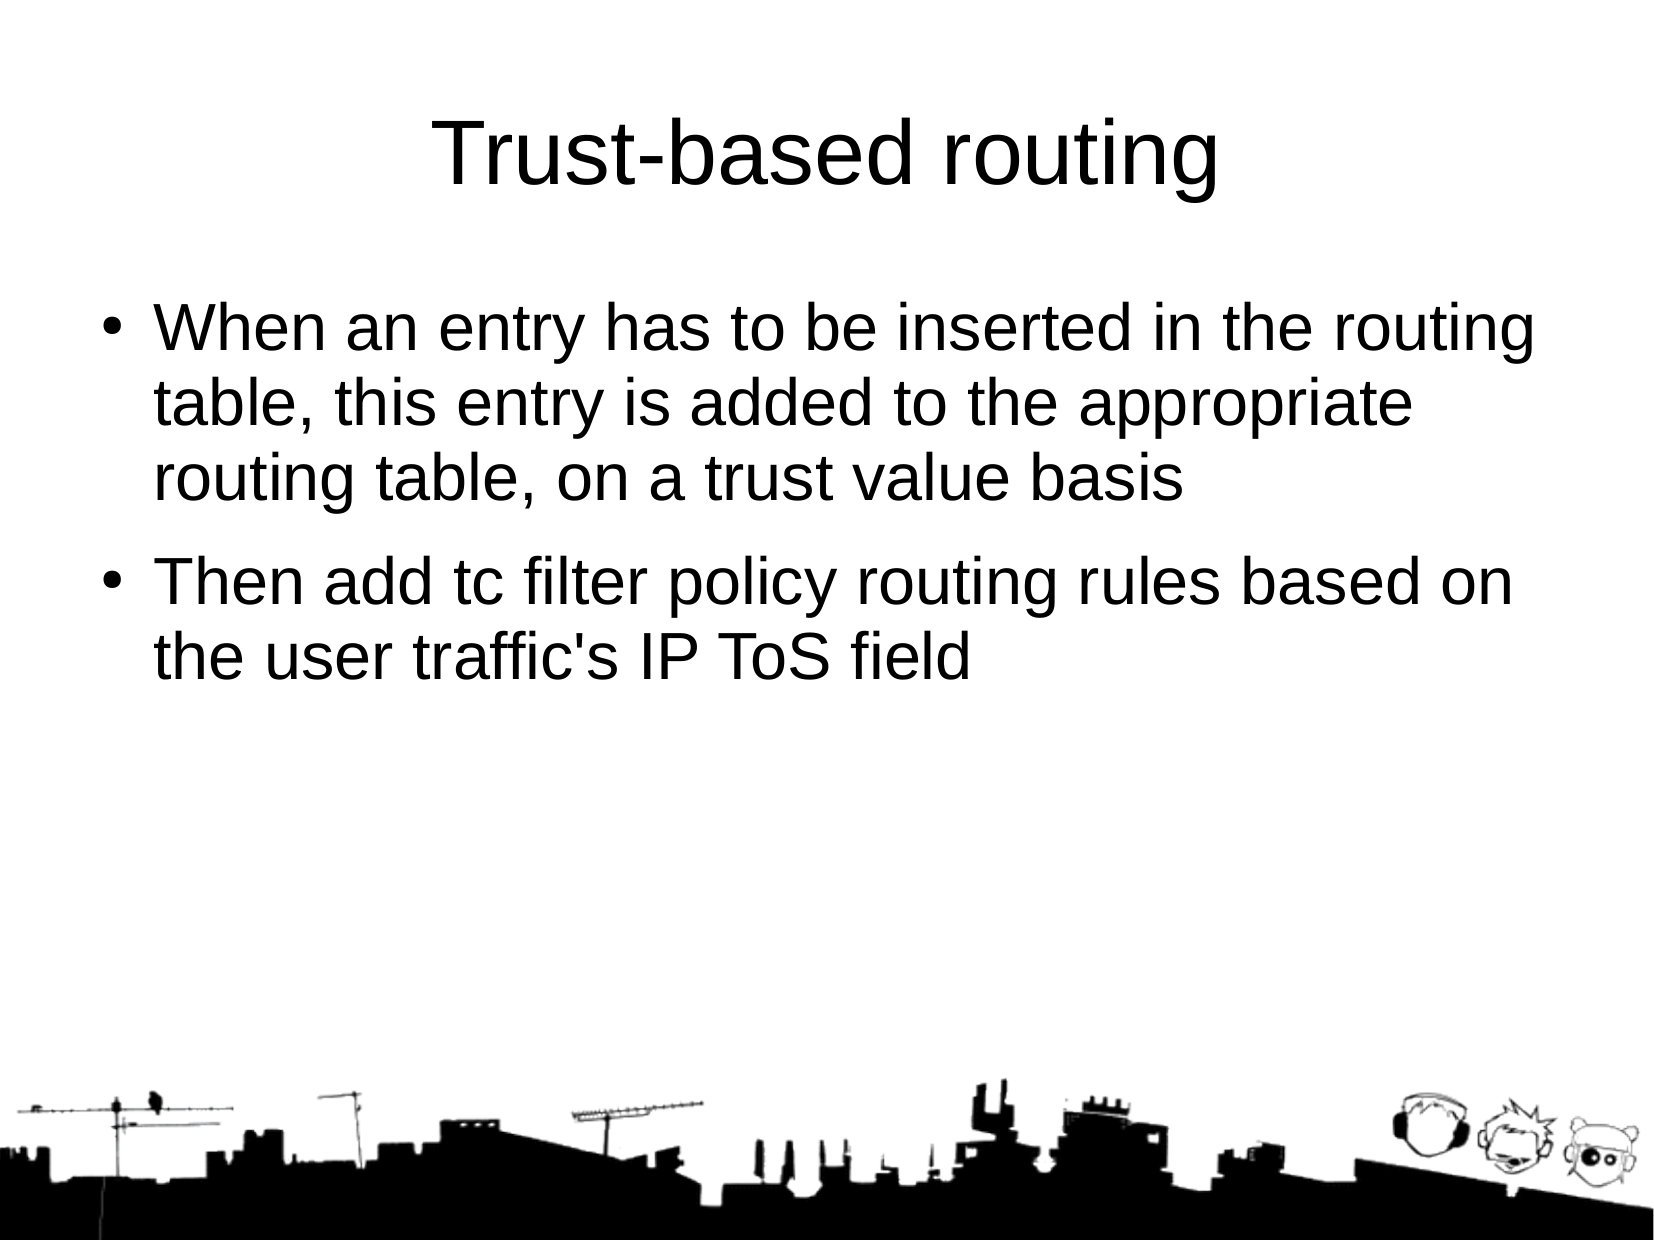

# Trust-based routing
When an entry has to be inserted in the routing table, this entry is added to the appropriate routing table, on a trust value basis
Then add tc filter policy routing rules based on the user traffic's IP ToS field